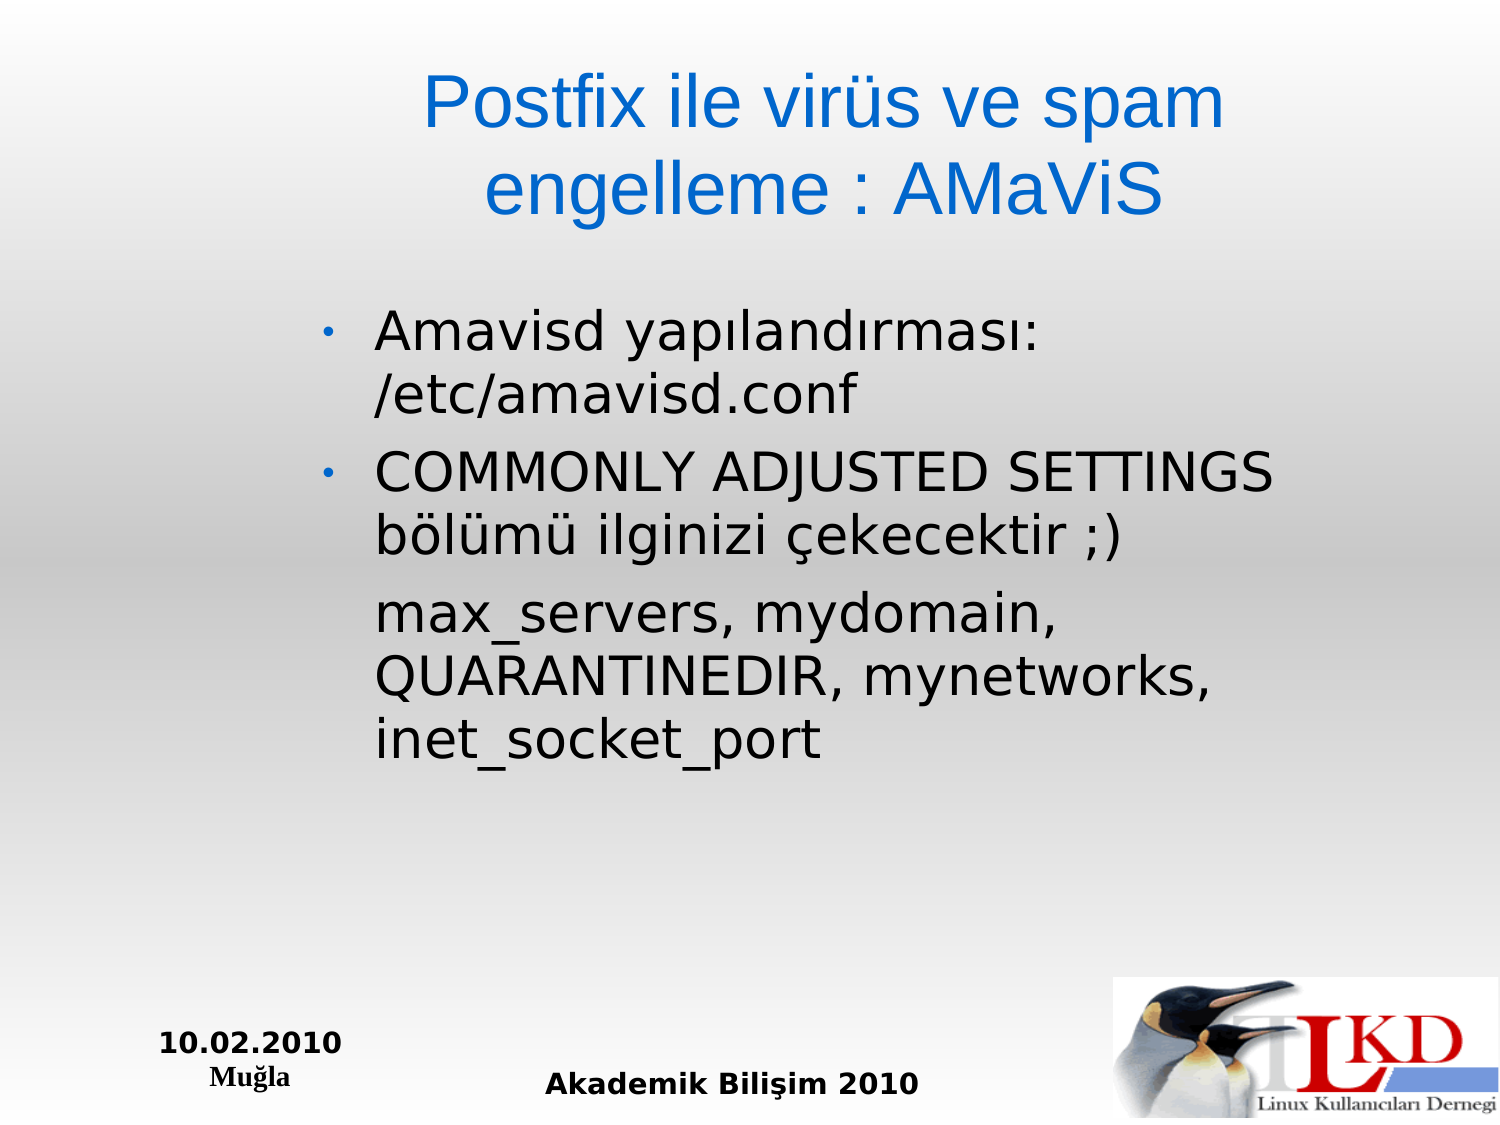

# Postfix ile virüs ve spam engelleme : AMaViS
Amavisd yapılandırması: /etc/amavisd.conf
COMMONLY ADJUSTED SETTINGS bölümü ilginizi çekecektir ;)
max_servers, mydomain, QUARANTINEDIR, mynetworks, inet_socket_port